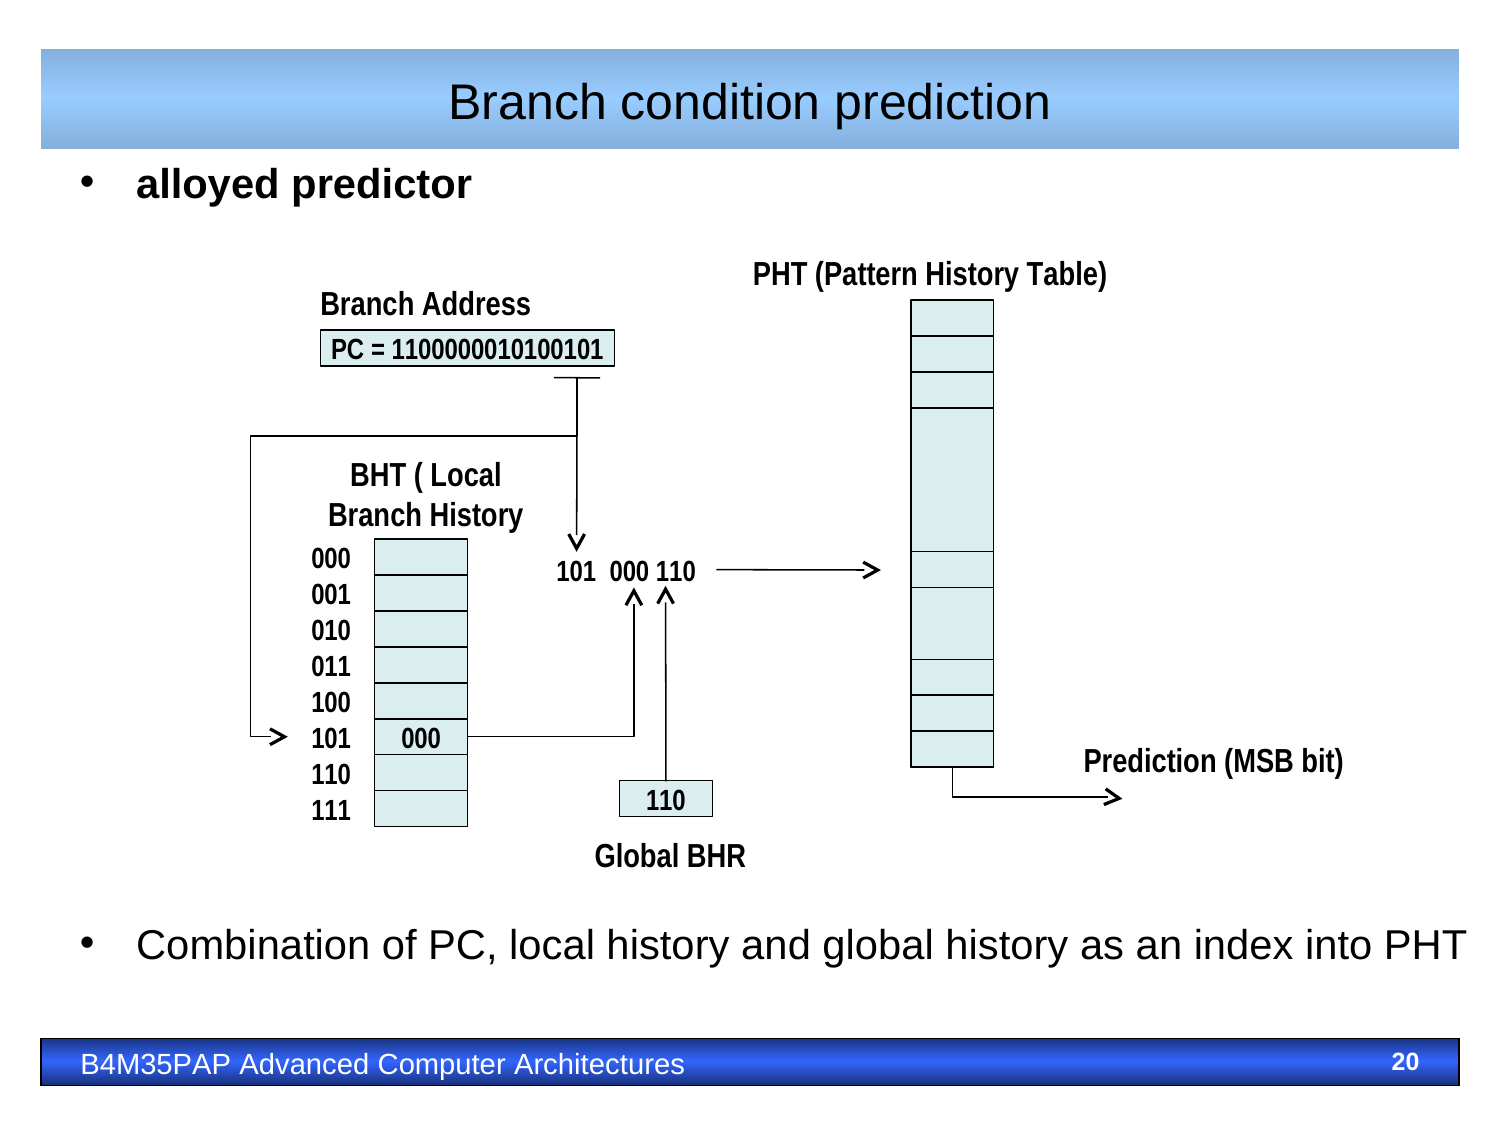

Branch condition prediction
# alloyed predictor
Combination of PC, local history and global history as an index into PHT
PHT (Pattern History Table)
Branch Address
PC = 1100000010100101
BHT ( Local Branch History Table)
000
101 000 110
001
010
011
100
101
000
Prediction (MSB bit)
110
110
111
Global BHR